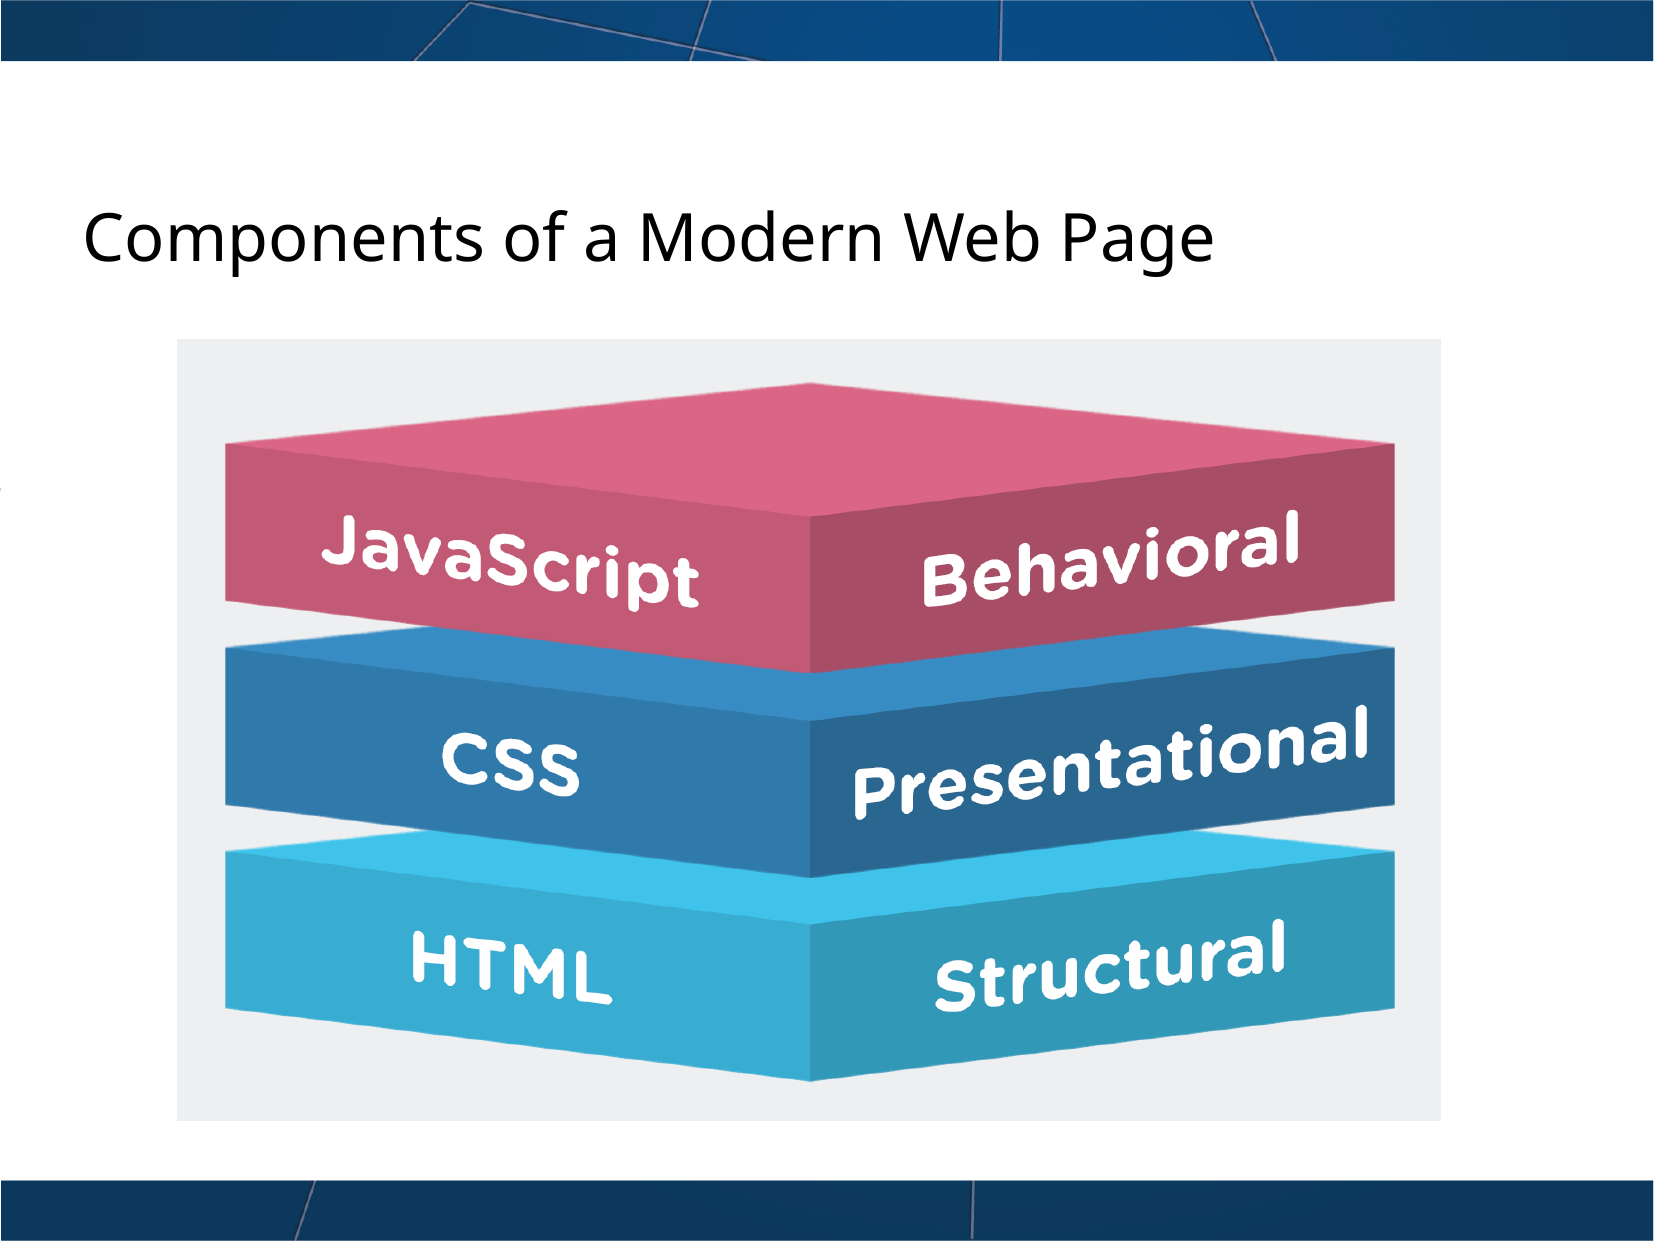

# Components of a Modern Web Page